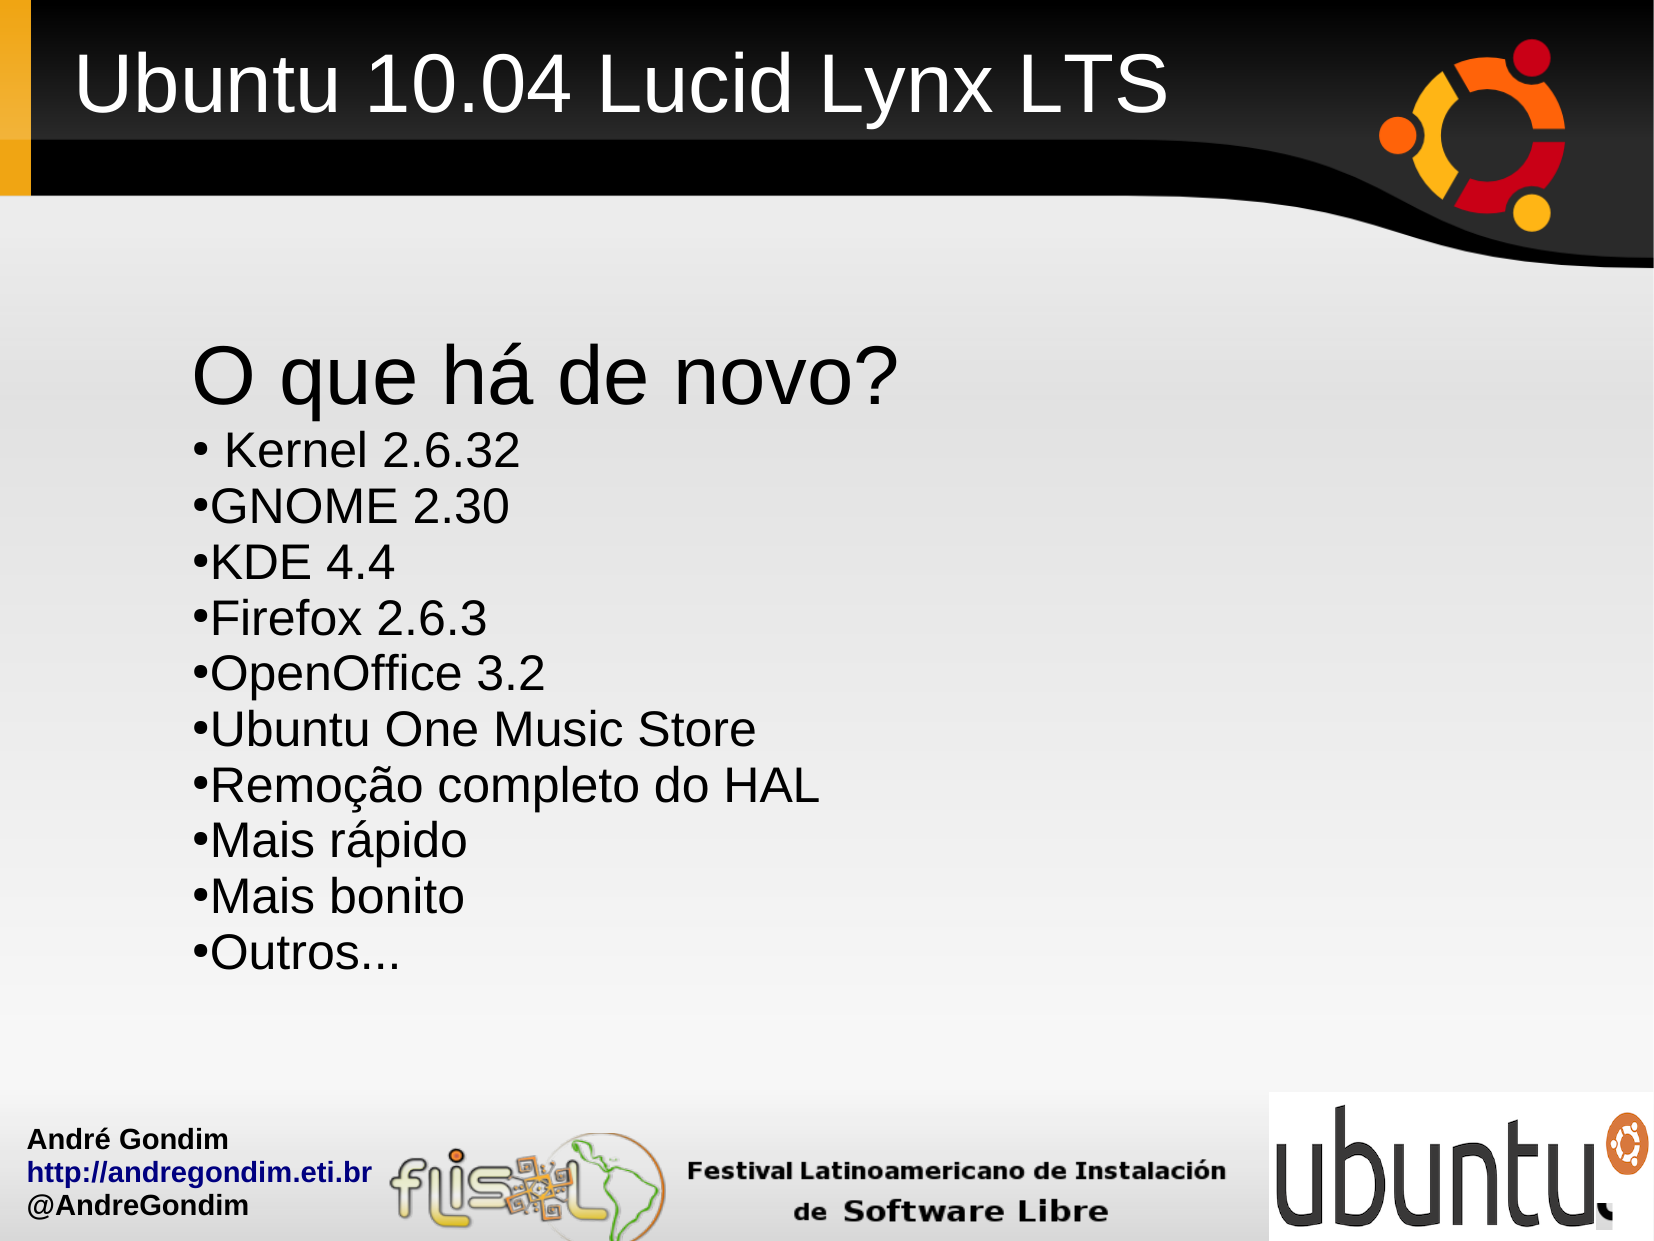

O que há de novo?
 Kernel 2.6.32
GNOME 2.30
KDE 4.4
Firefox 2.6.3
OpenOffice 3.2
Ubuntu One Music Store
Remoção completo do HAL
Mais rápido
Mais bonito
Outros...